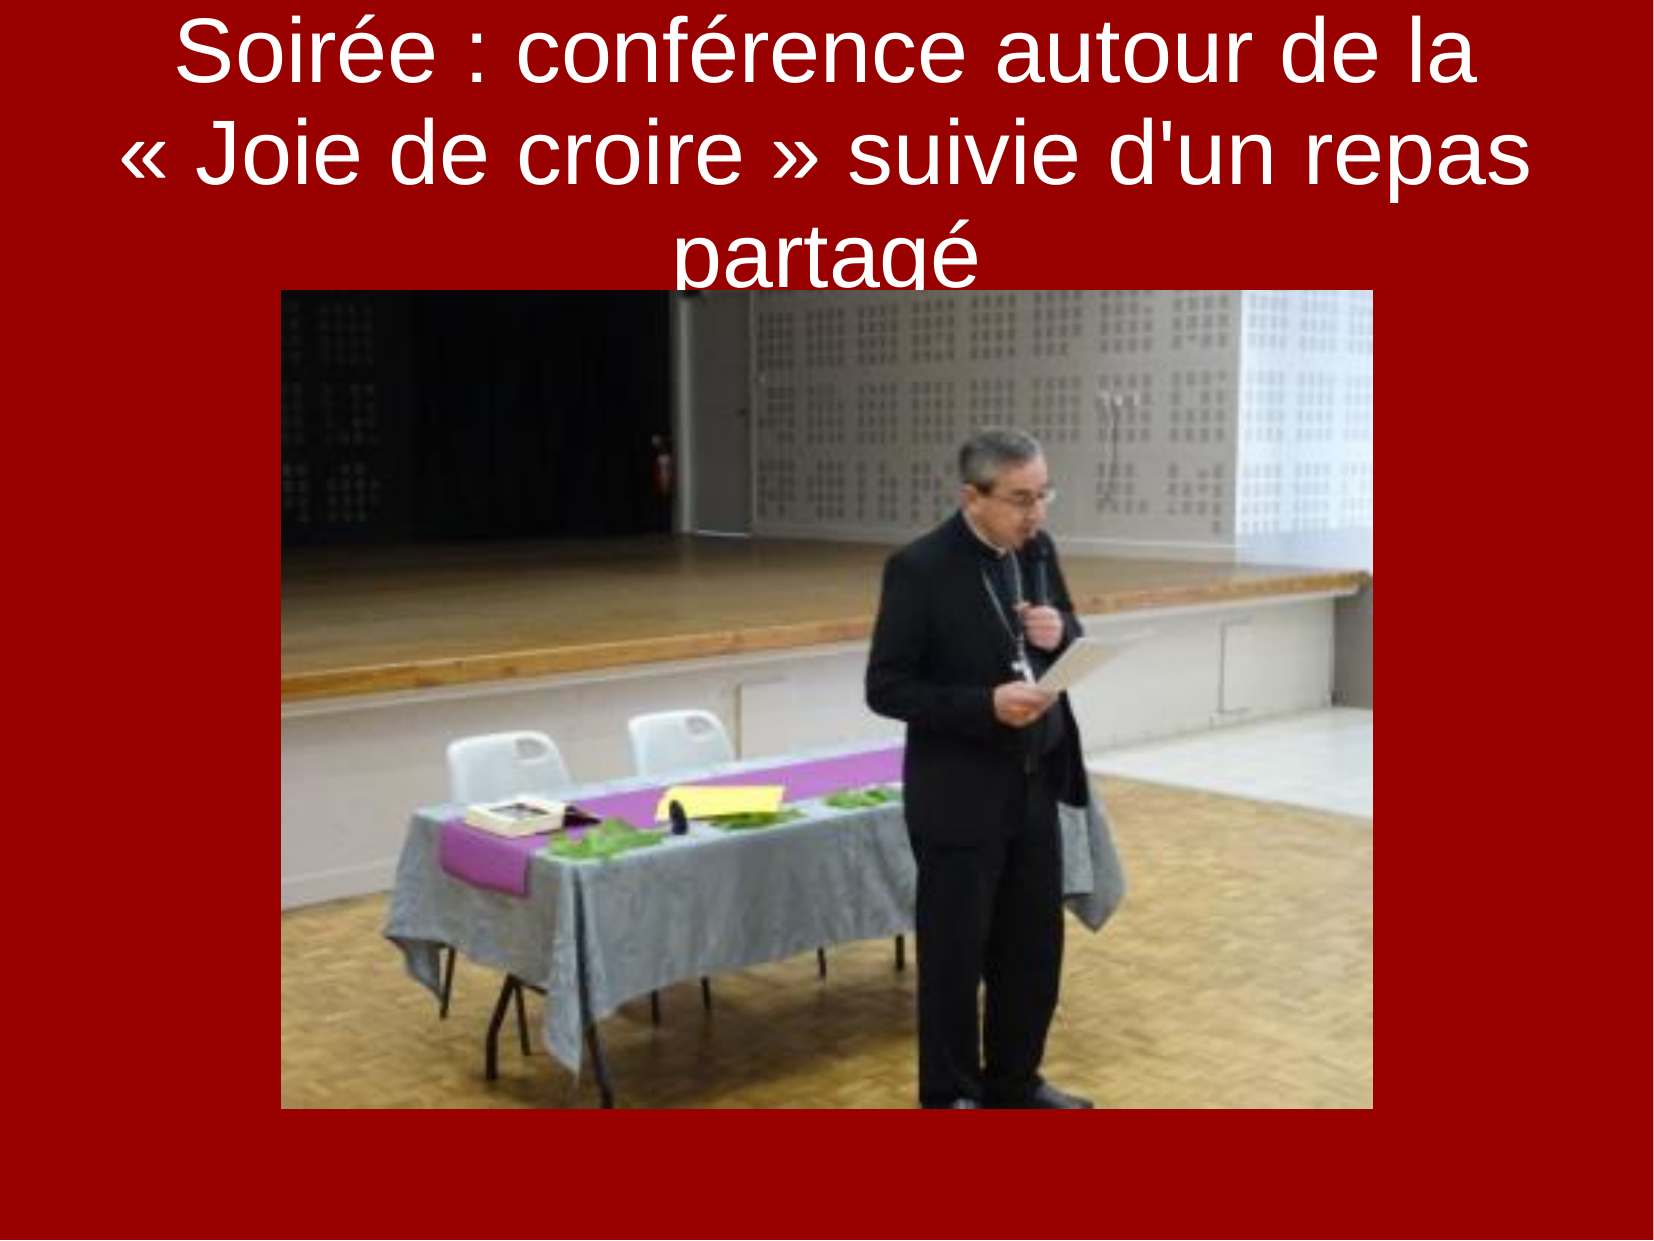

# Soirée : conférence autour de la « Joie de croire » suivie d'un repas partagé